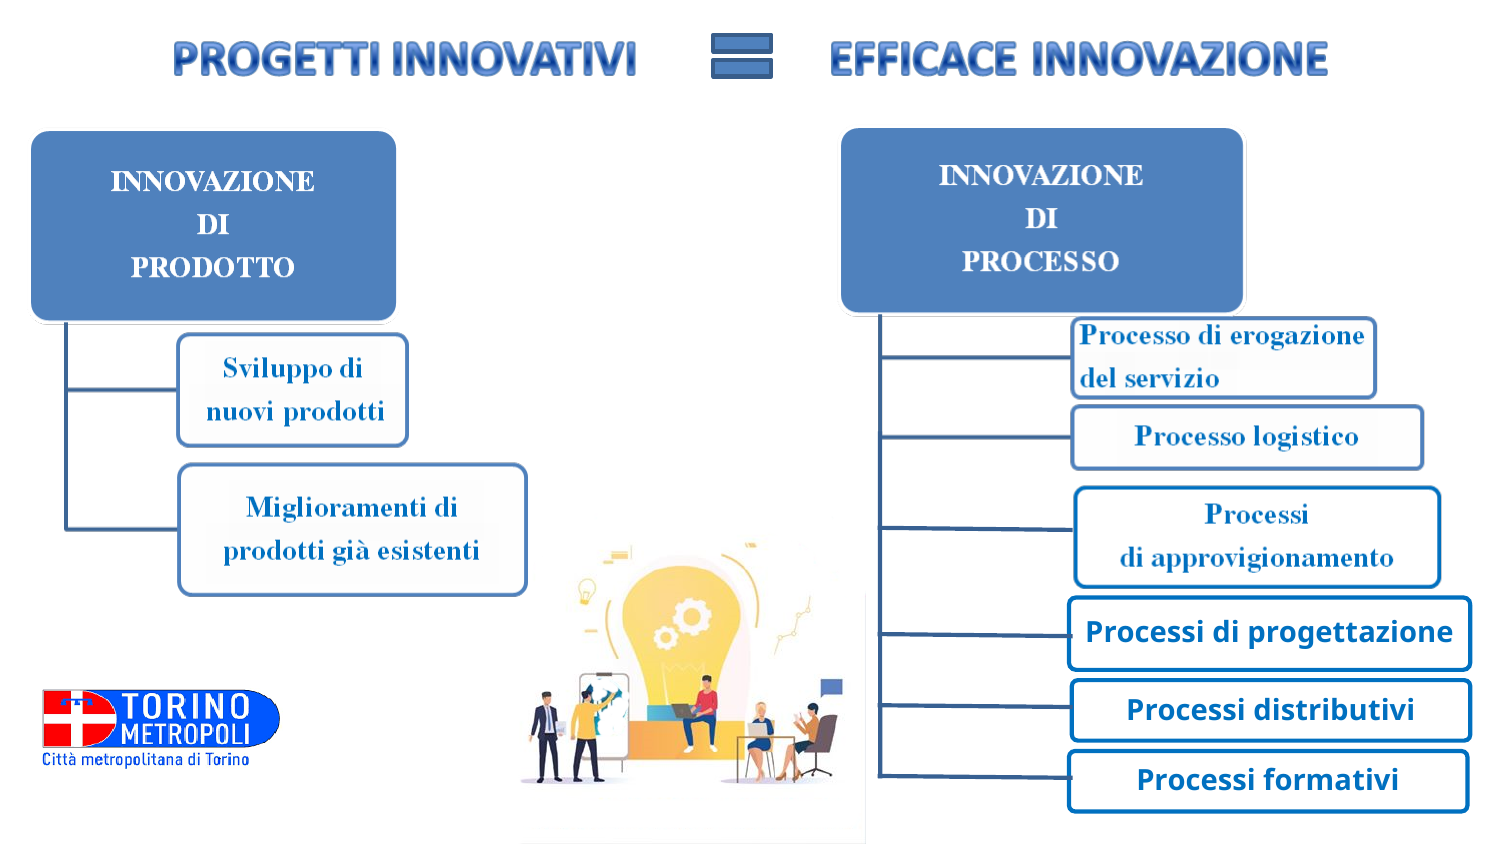

Processi di progettazione
Processi distributivi
Processi formativi